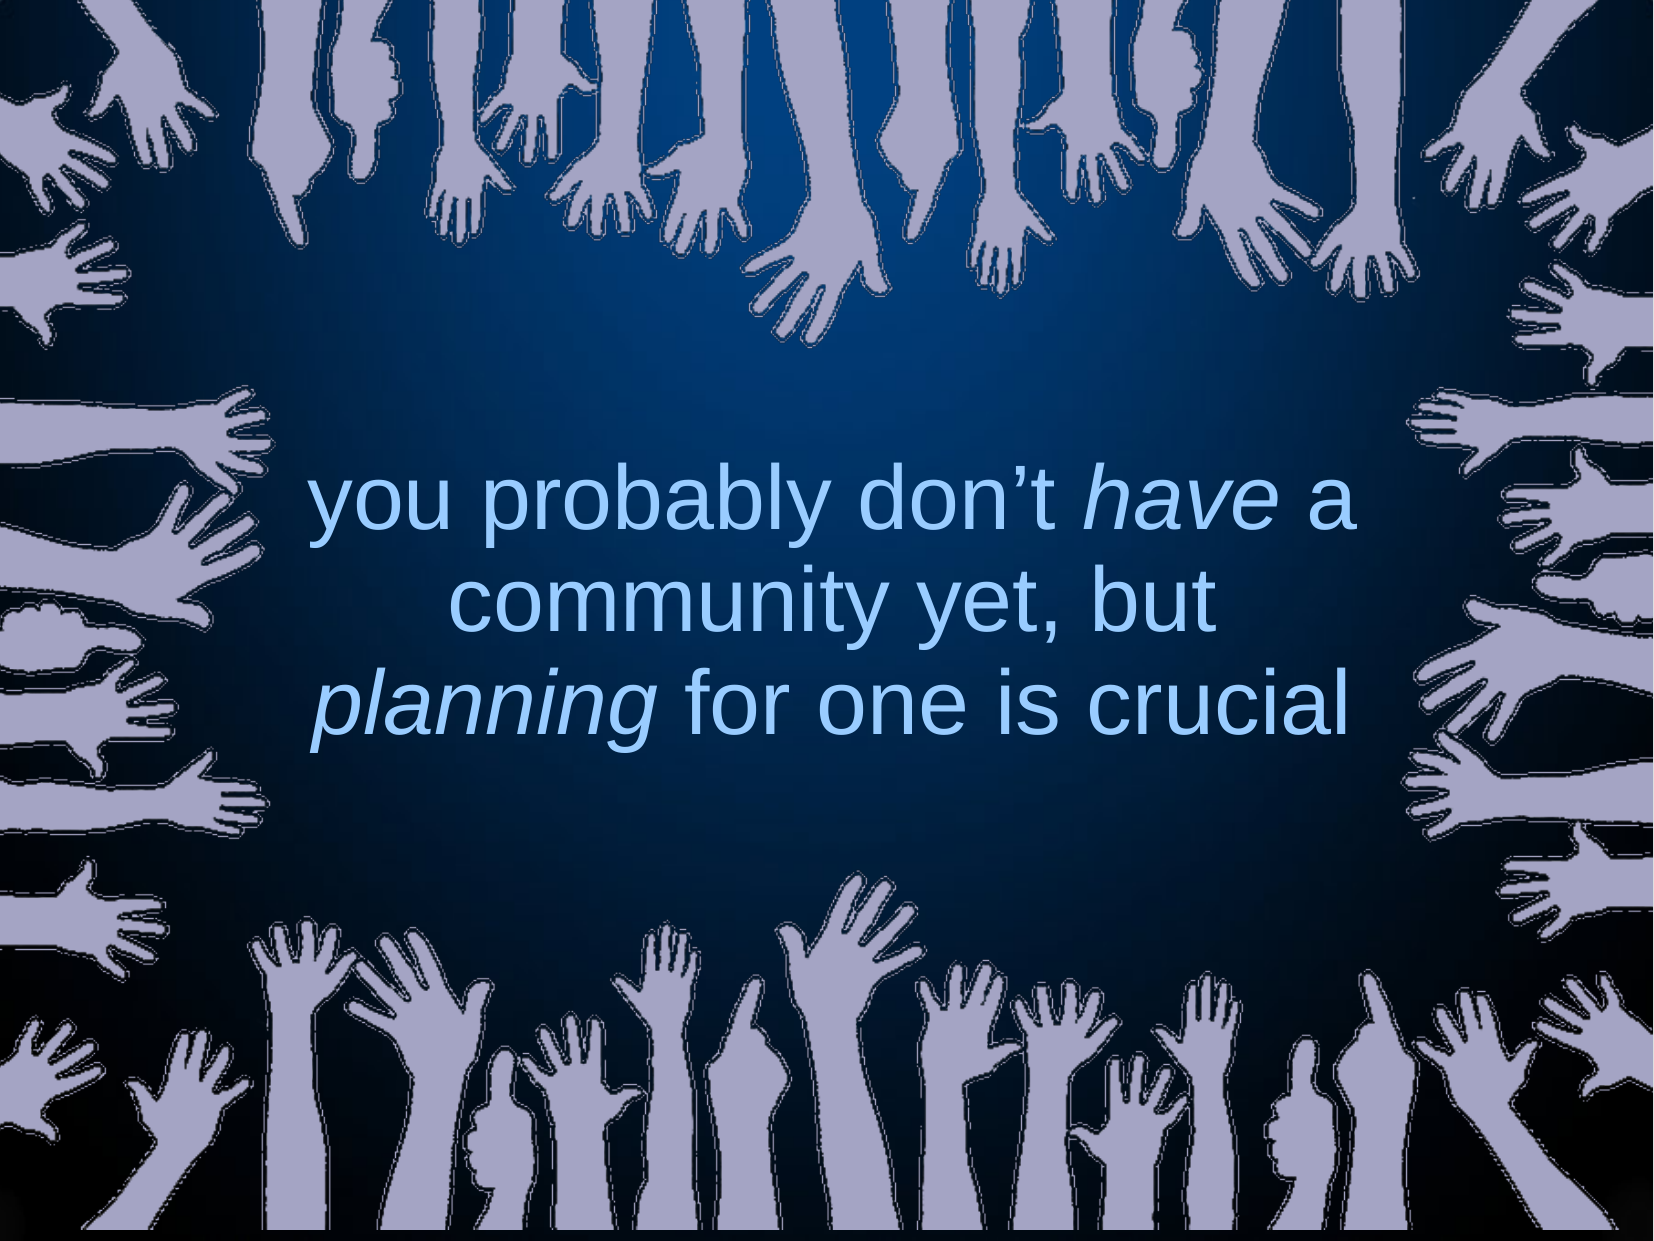

# you probably don’t have a community yet, but planning for one is crucial